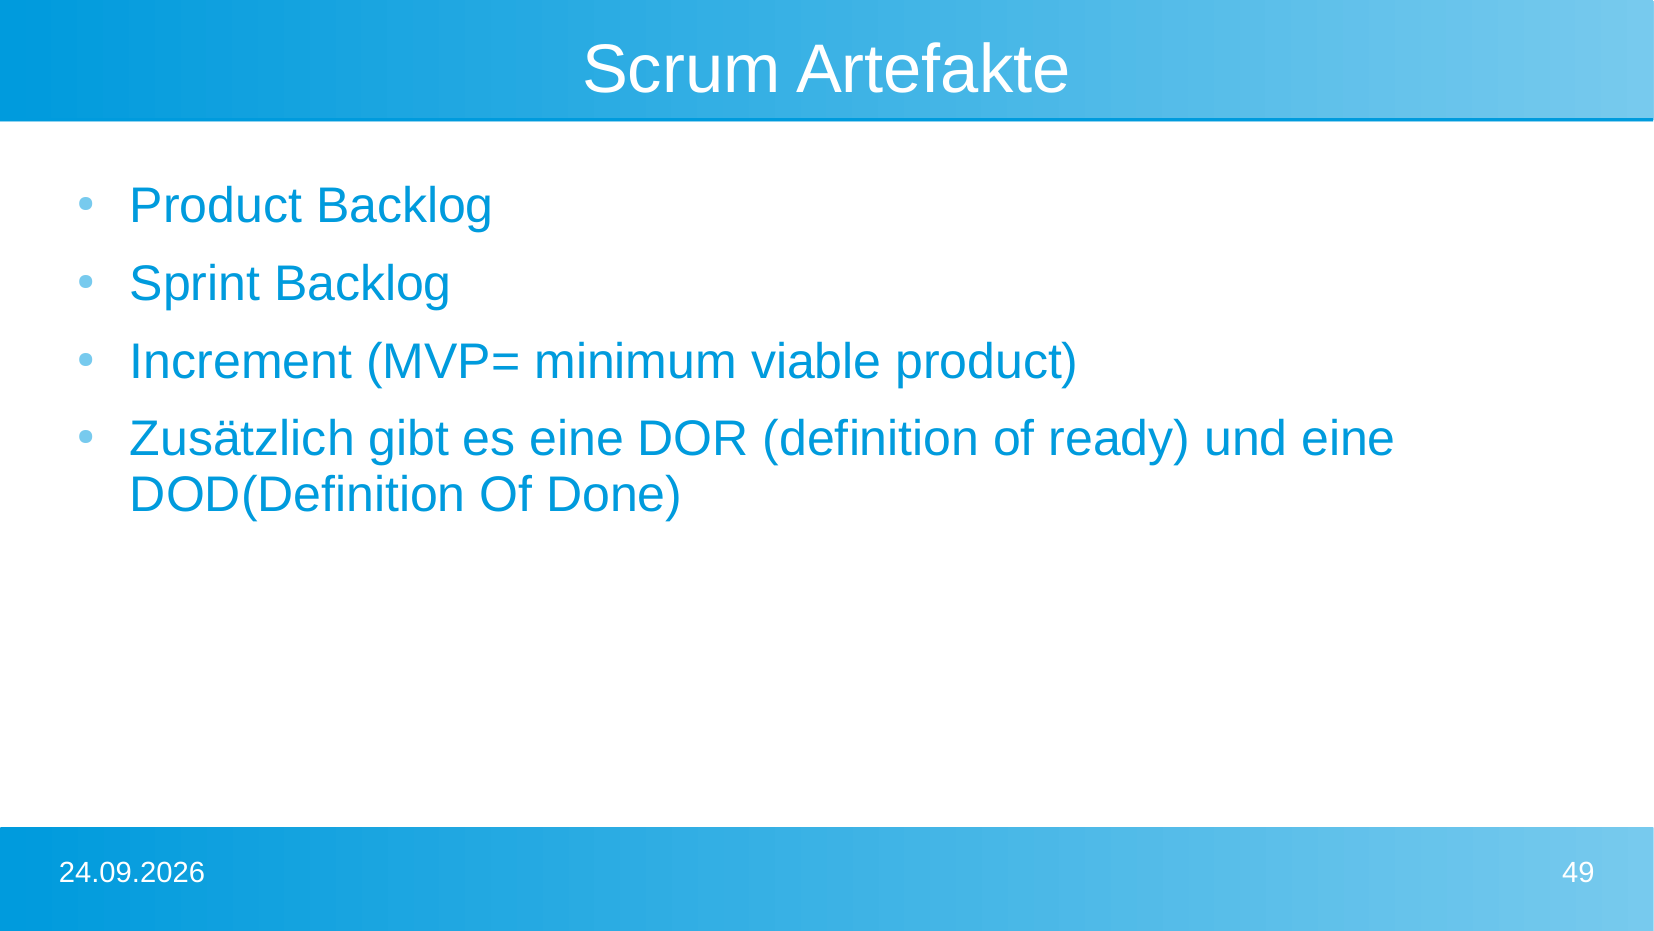

# Scrum Artefakte
Product Backlog
Sprint Backlog
Increment (MVP= minimum viable product)
Zusätzlich gibt es eine DOR (definition of ready) und eine DOD(Definition Of Done)
49